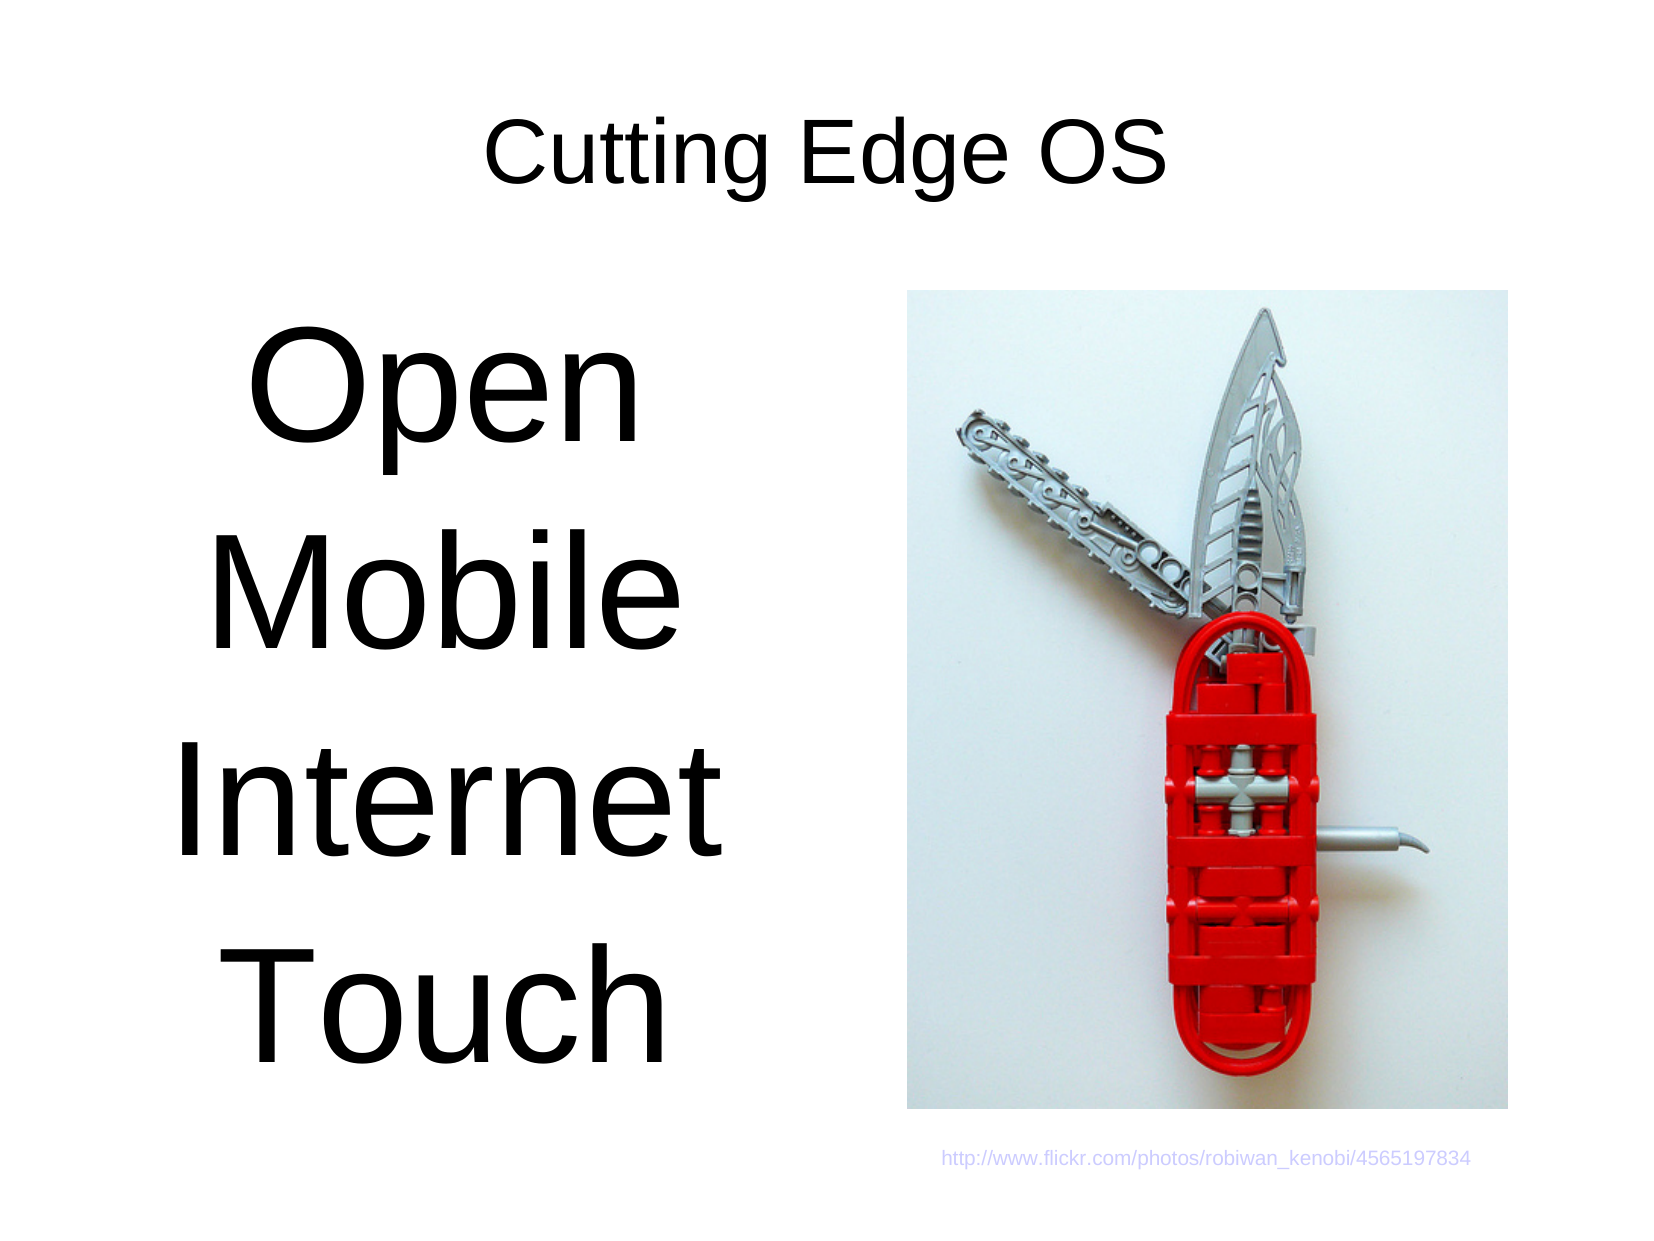

# Cutting Edge OS
Open
Mobile
Internet
Touch
http://www.flickr.com/photos/robiwan_kenobi/4565197834